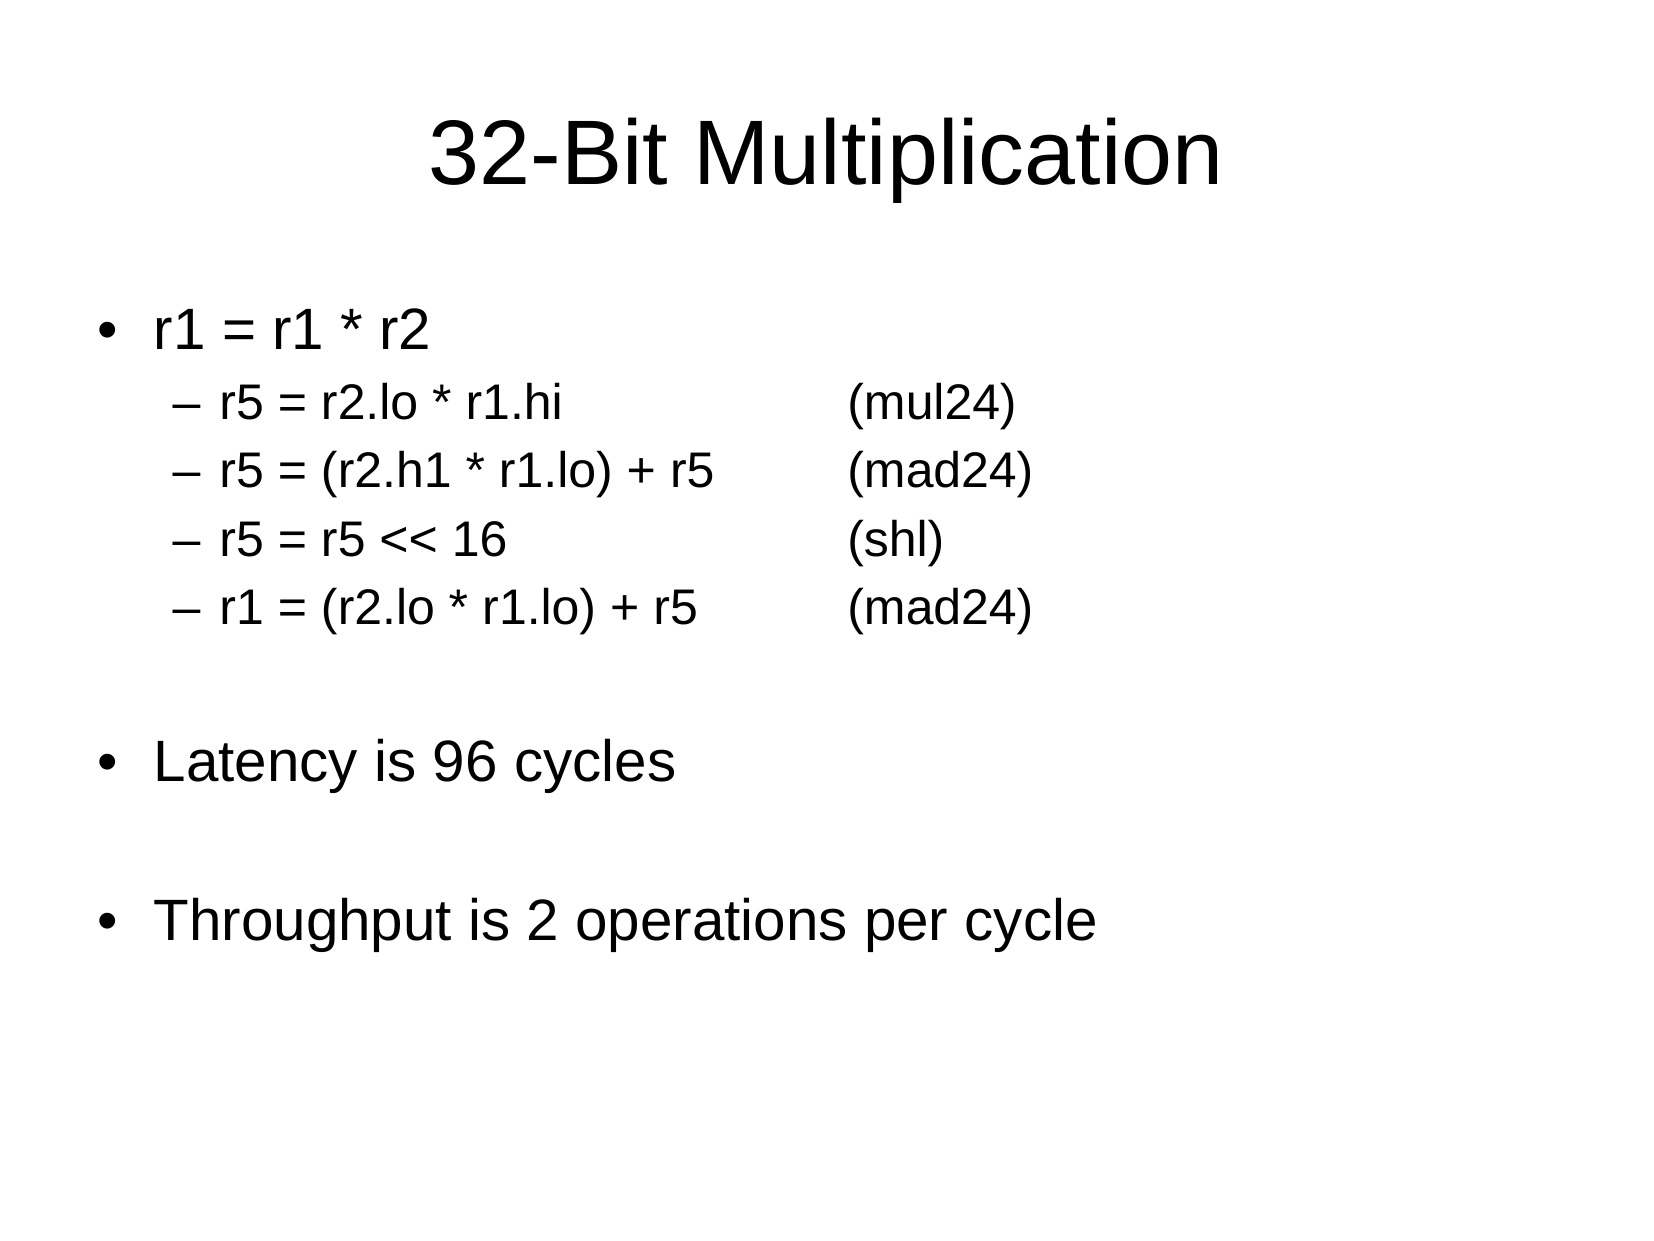

# 32-Bit Multiplication
r1 = r1 * r2
r5 = r2.lo * r1.hi		(mul24)
r5 = (r2.h1 * r1.lo) + r5	(mad24)
r5 = r5 << 16			(shl)
r1 = (r2.lo * r1.lo) + r5 	(mad24)
Latency is 96 cycles
Throughput is 2 operations per cycle